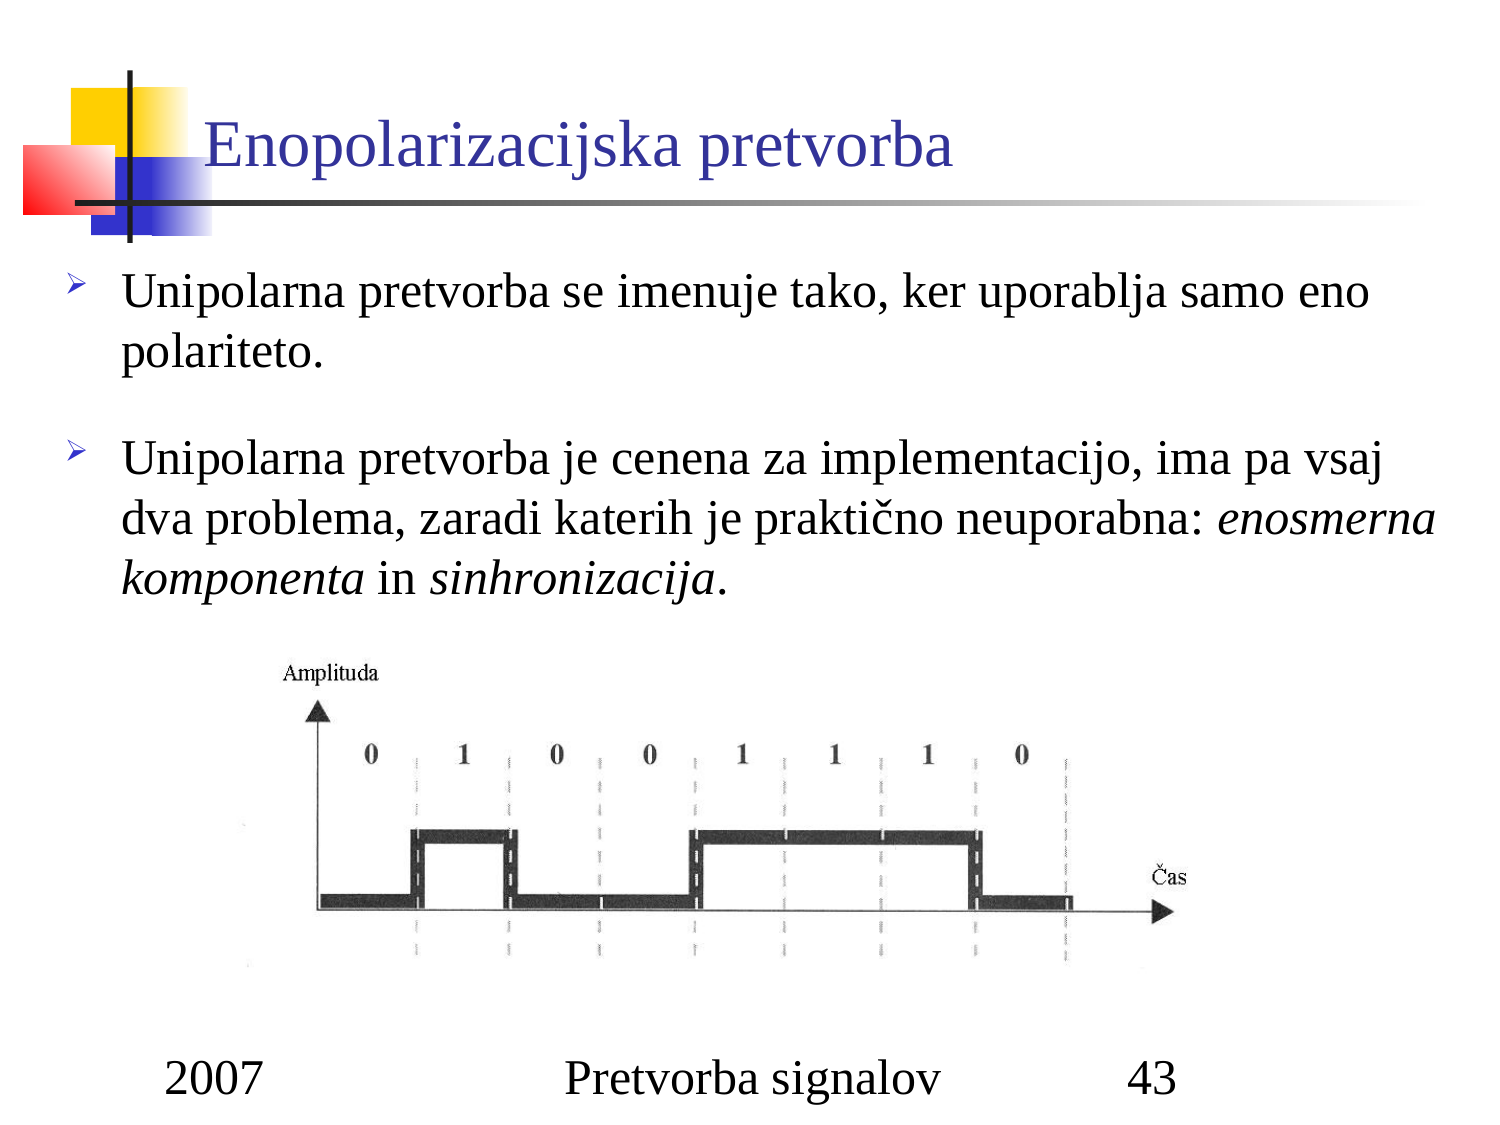

# Enopolarizacijska pretvorba
Unipolarna pretvorba se imenuje tako, ker uporablja samo eno polariteto.
Unipolarna pretvorba je cenena za implementacijo, ima pa vsaj dva problema, zaradi katerih je praktično neuporabna: enosmerna komponenta in sinhronizacija.
2007
Pretvorba signalov
43